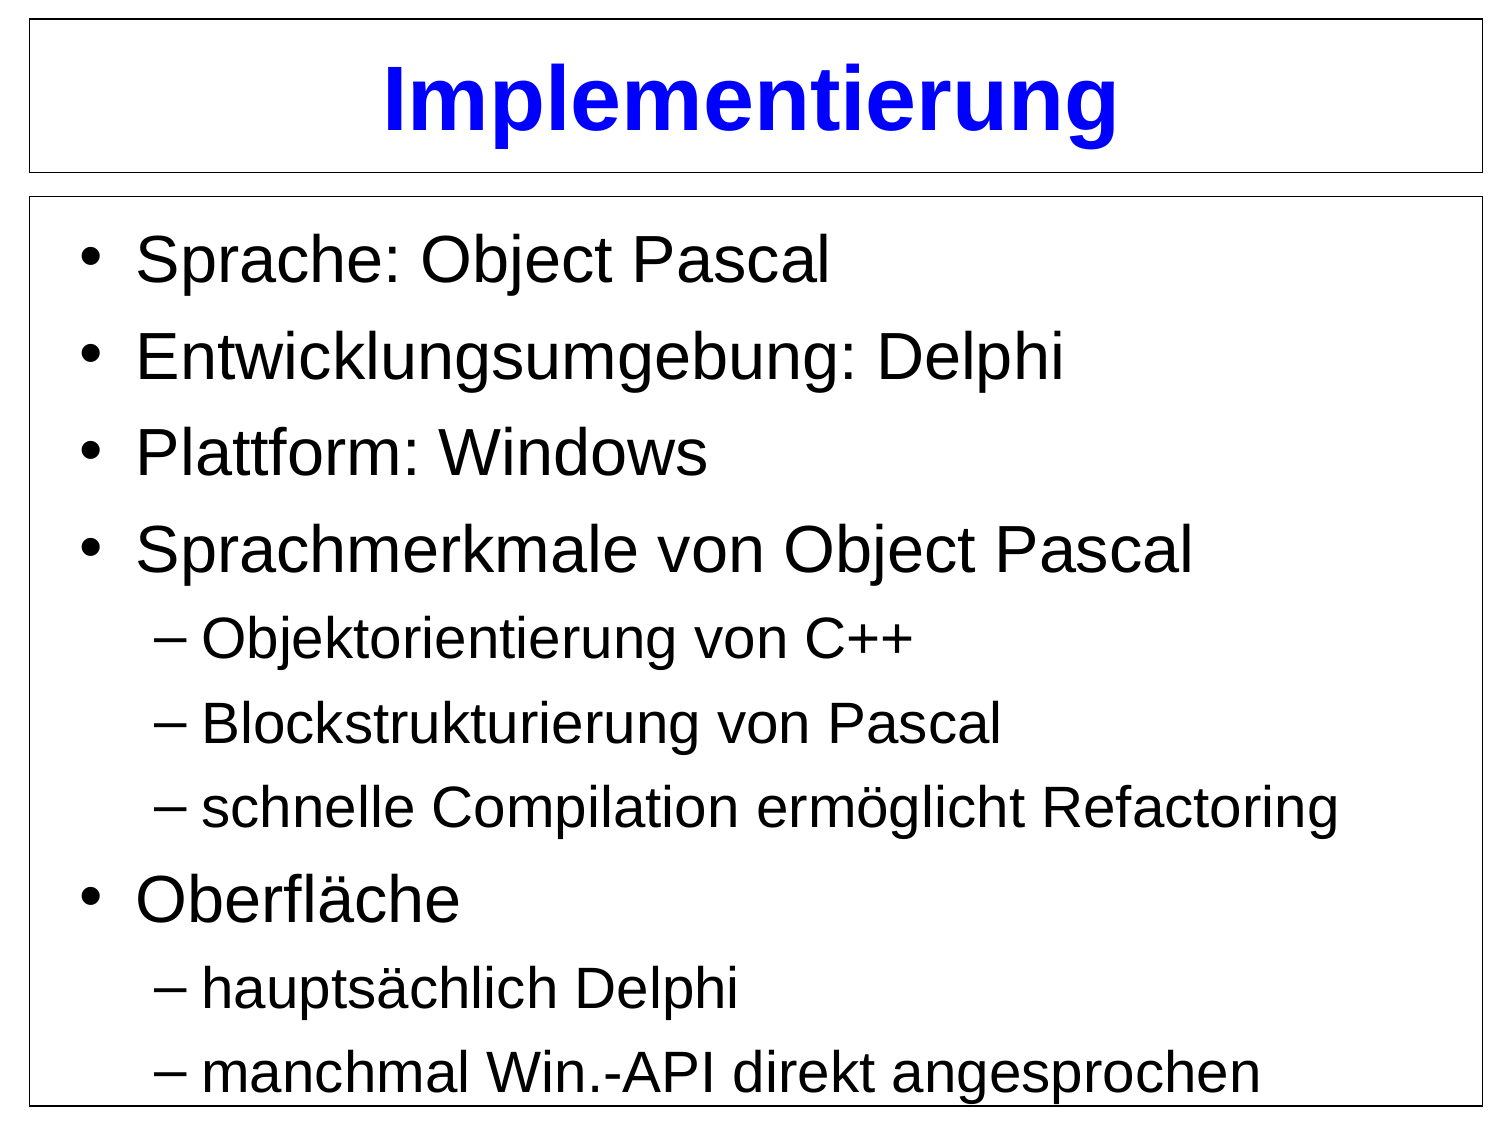

# Implementierung
Sprache: Object Pascal
Entwicklungsumgebung: Delphi
Plattform: Windows
Sprachmerkmale von Object Pascal
Objektorientierung von C++
Blockstrukturierung von Pascal
schnelle Compilation ermöglicht Refactoring
Oberfläche
hauptsächlich Delphi
manchmal Win.-API direkt angesprochen